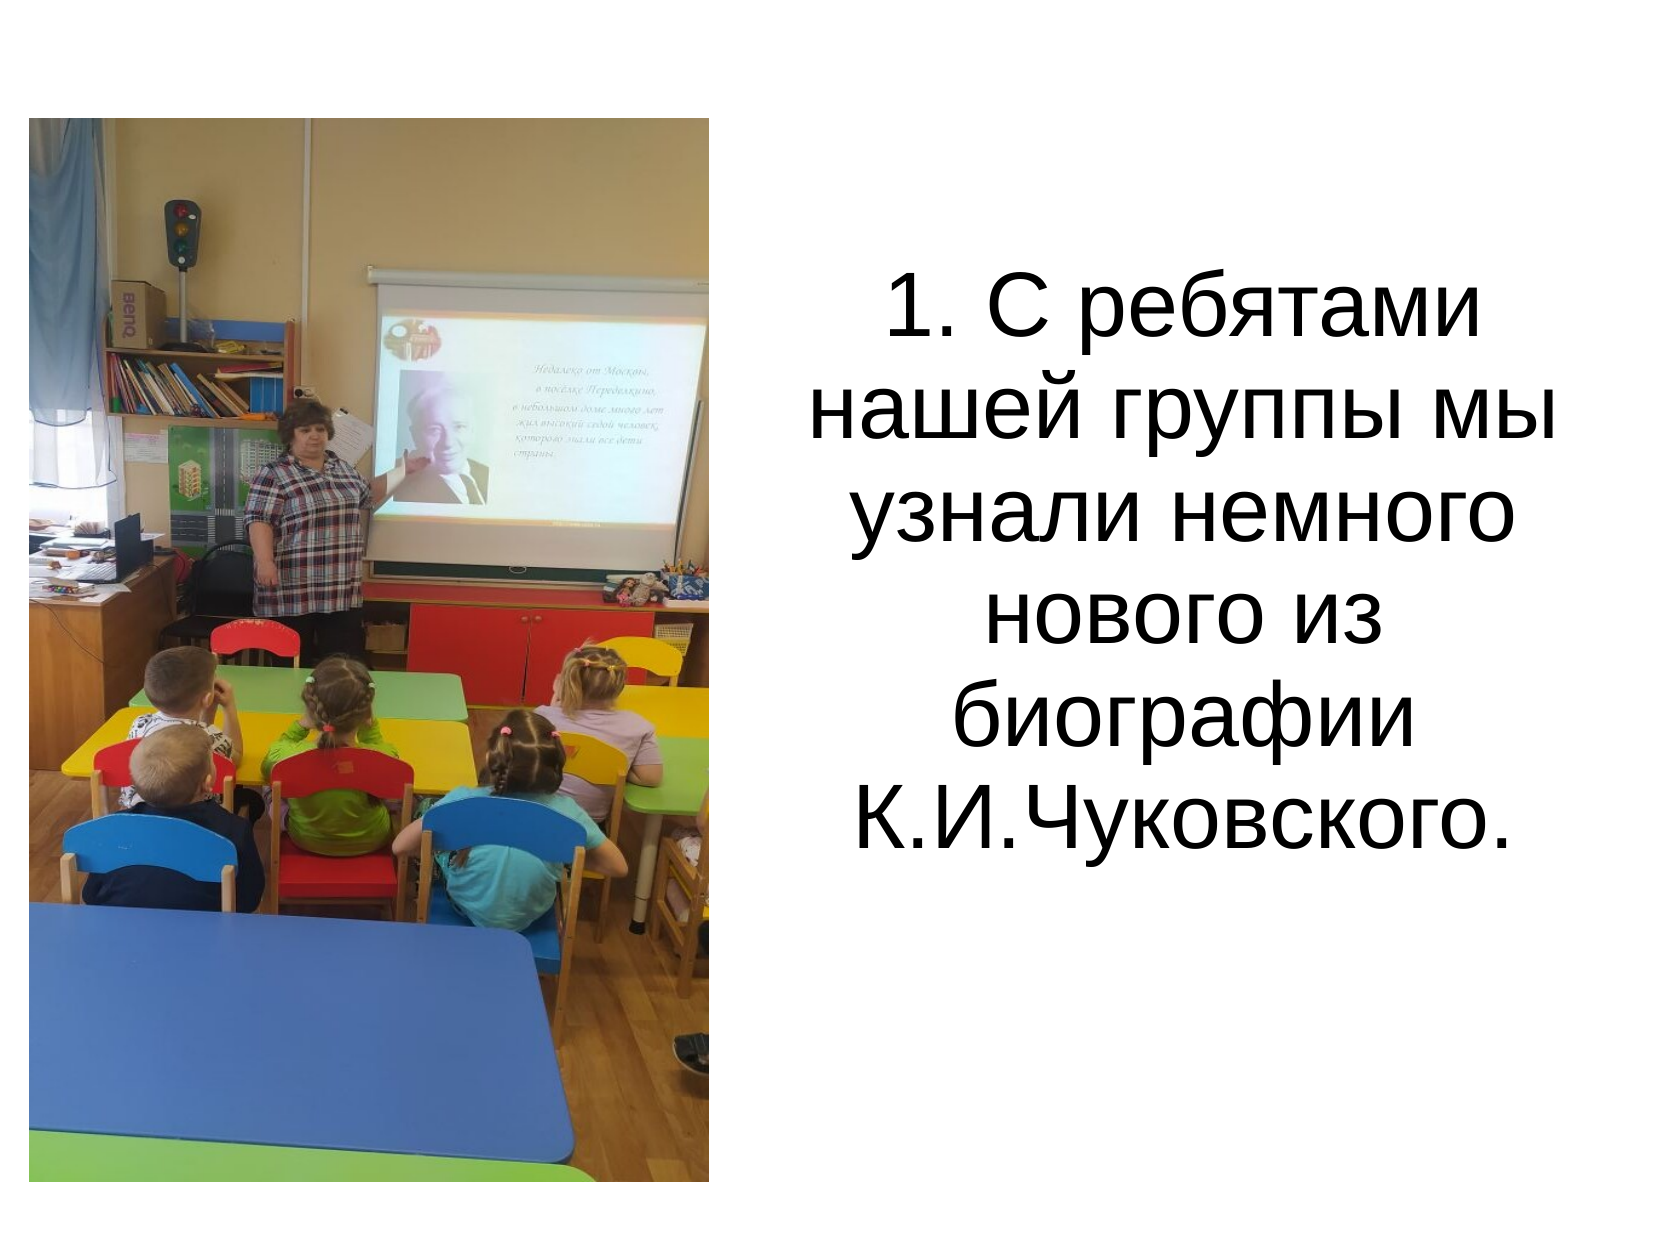

# 1. С ребятами нашей группы мы узнали немного нового из биографии К.И.Чуковского.